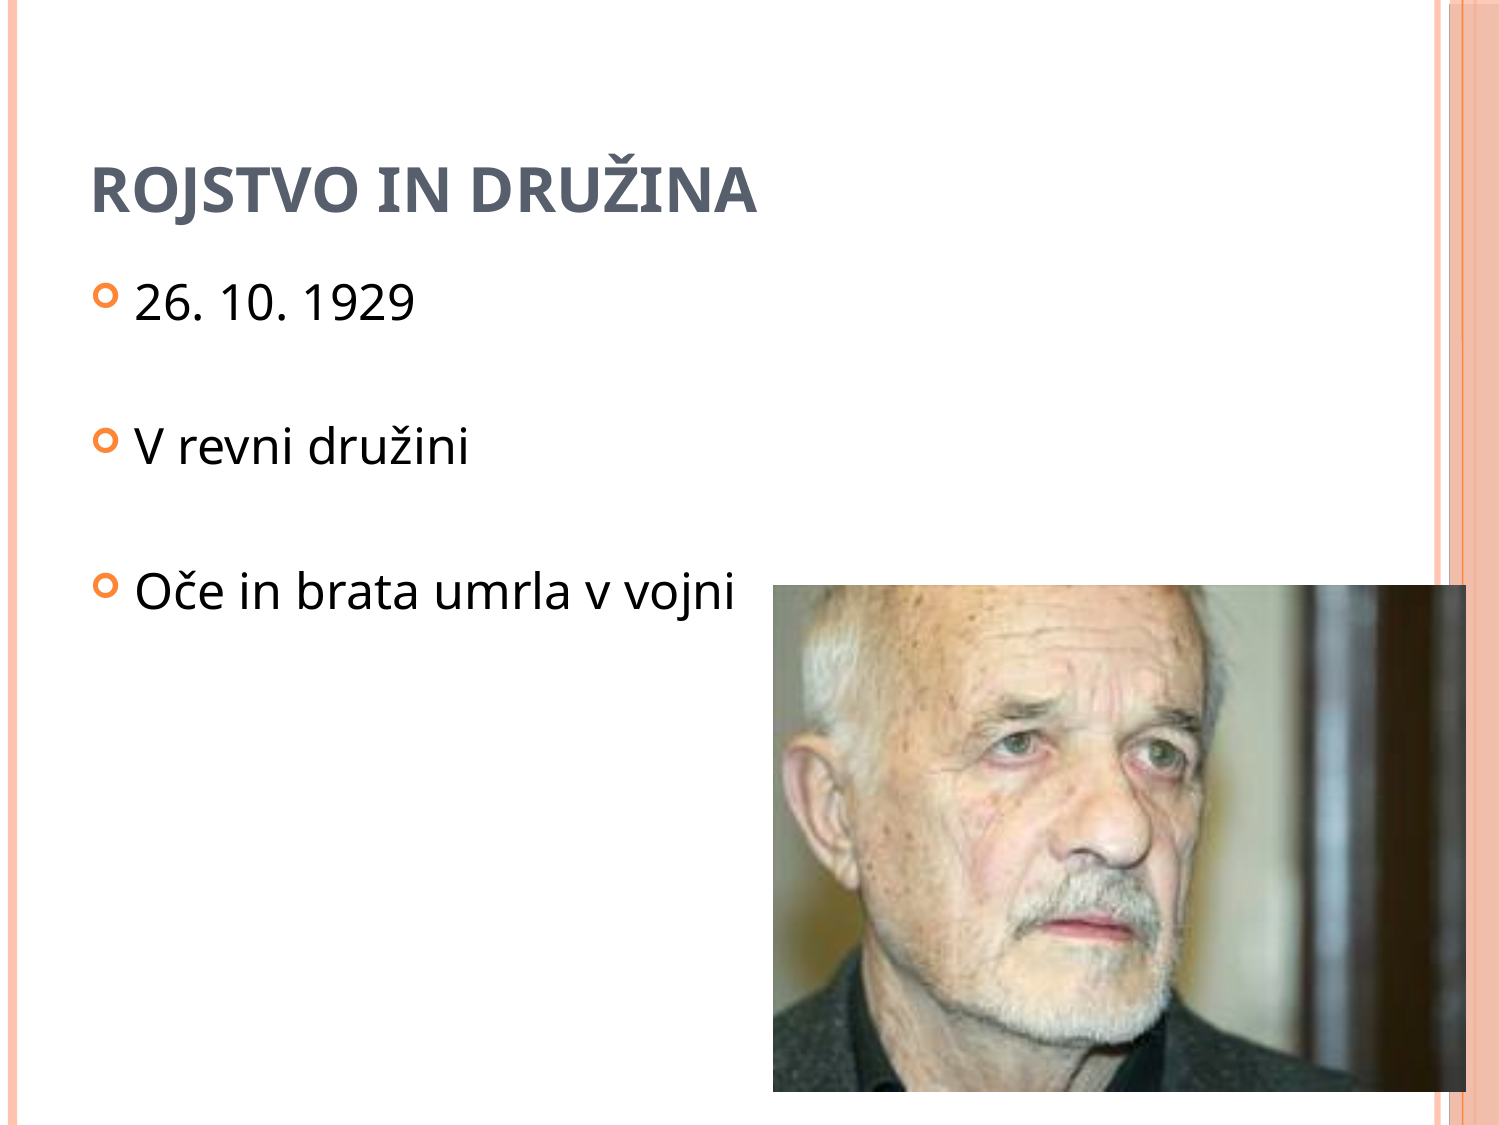

# ROJSTVO IN DRUŽINA
26. 10. 1929
V revni družini
Oče in brata umrla v vojni